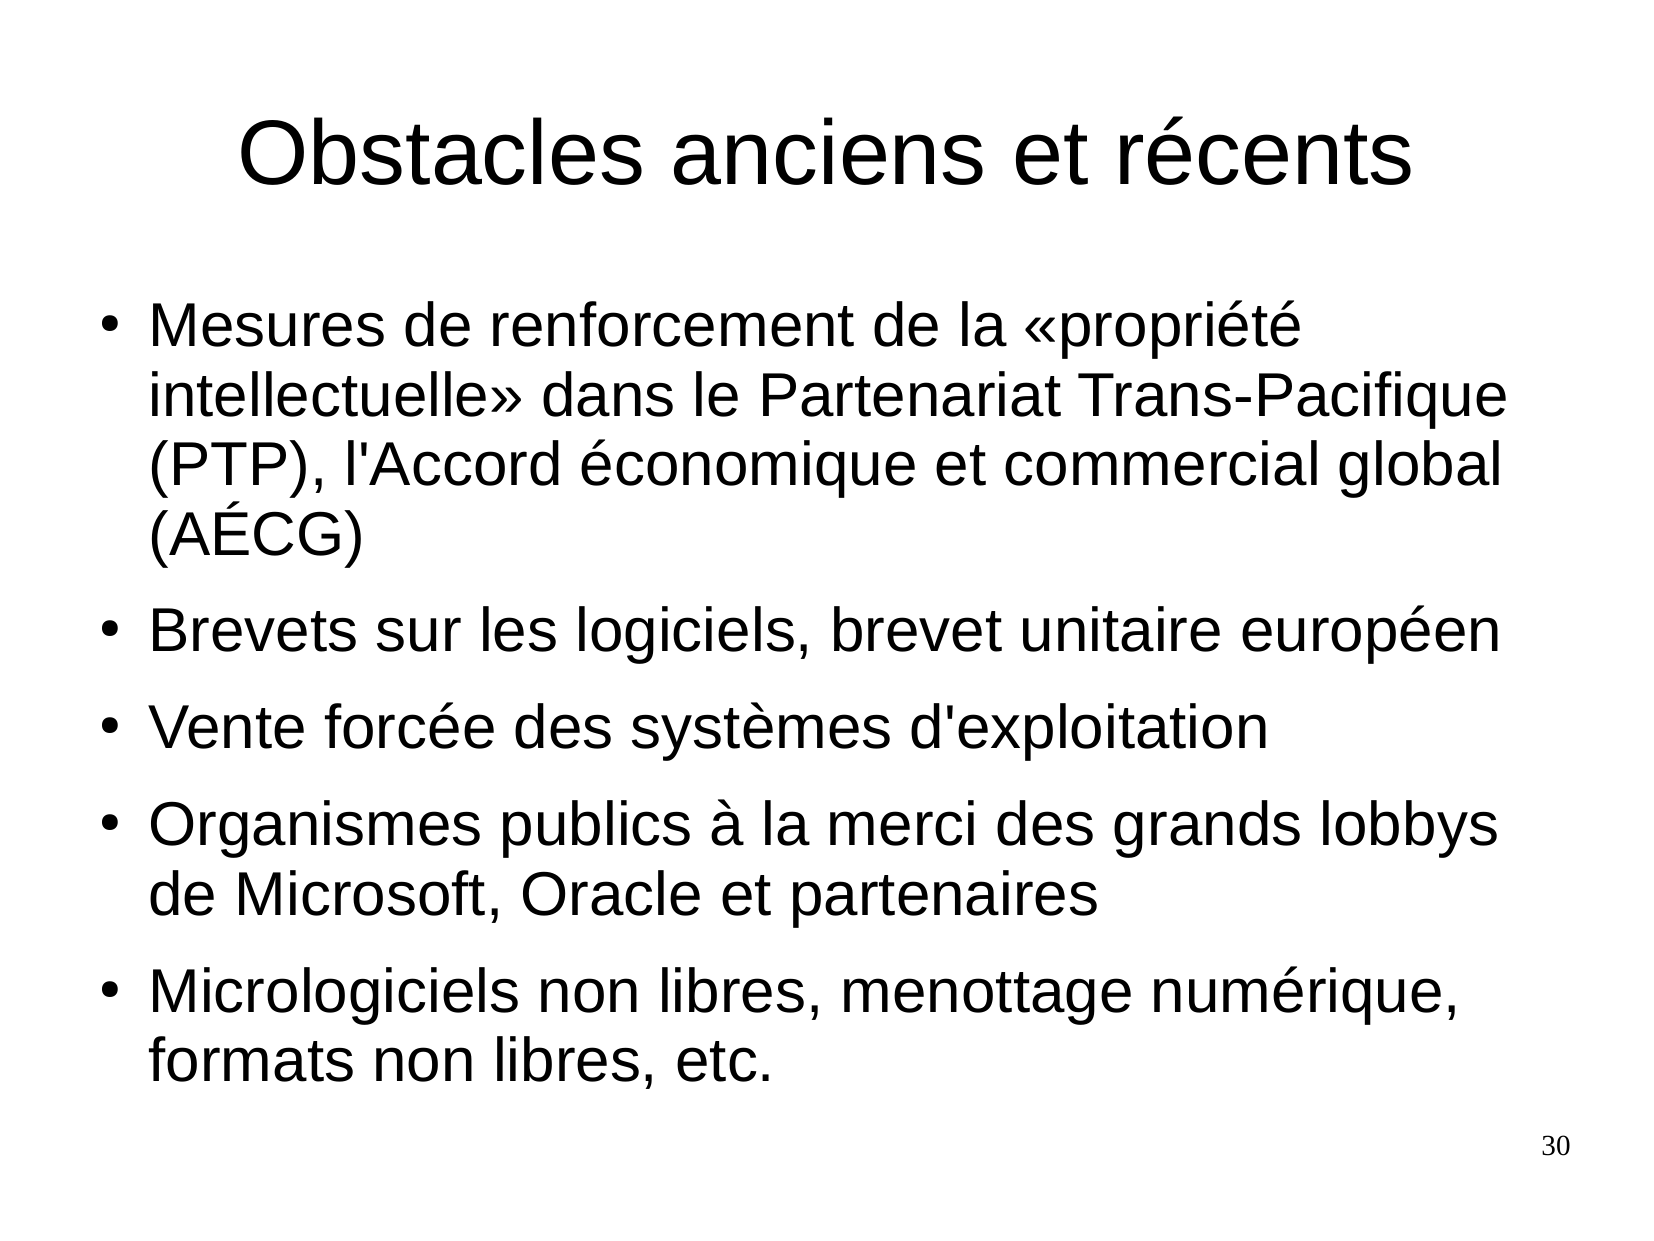

# Obstacles anciens et récents
Mesures de renforcement de la «propriété intellectuelle» dans le Partenariat Trans-Pacifique (PTP), l'Accord économique et commercial global (AÉCG)
Brevets sur les logiciels, brevet unitaire européen
Vente forcée des systèmes d'exploitation
Organismes publics à la merci des grands lobbys de Microsoft, Oracle et partenaires
Micrologiciels non libres, menottage numérique, formats non libres, etc.
30